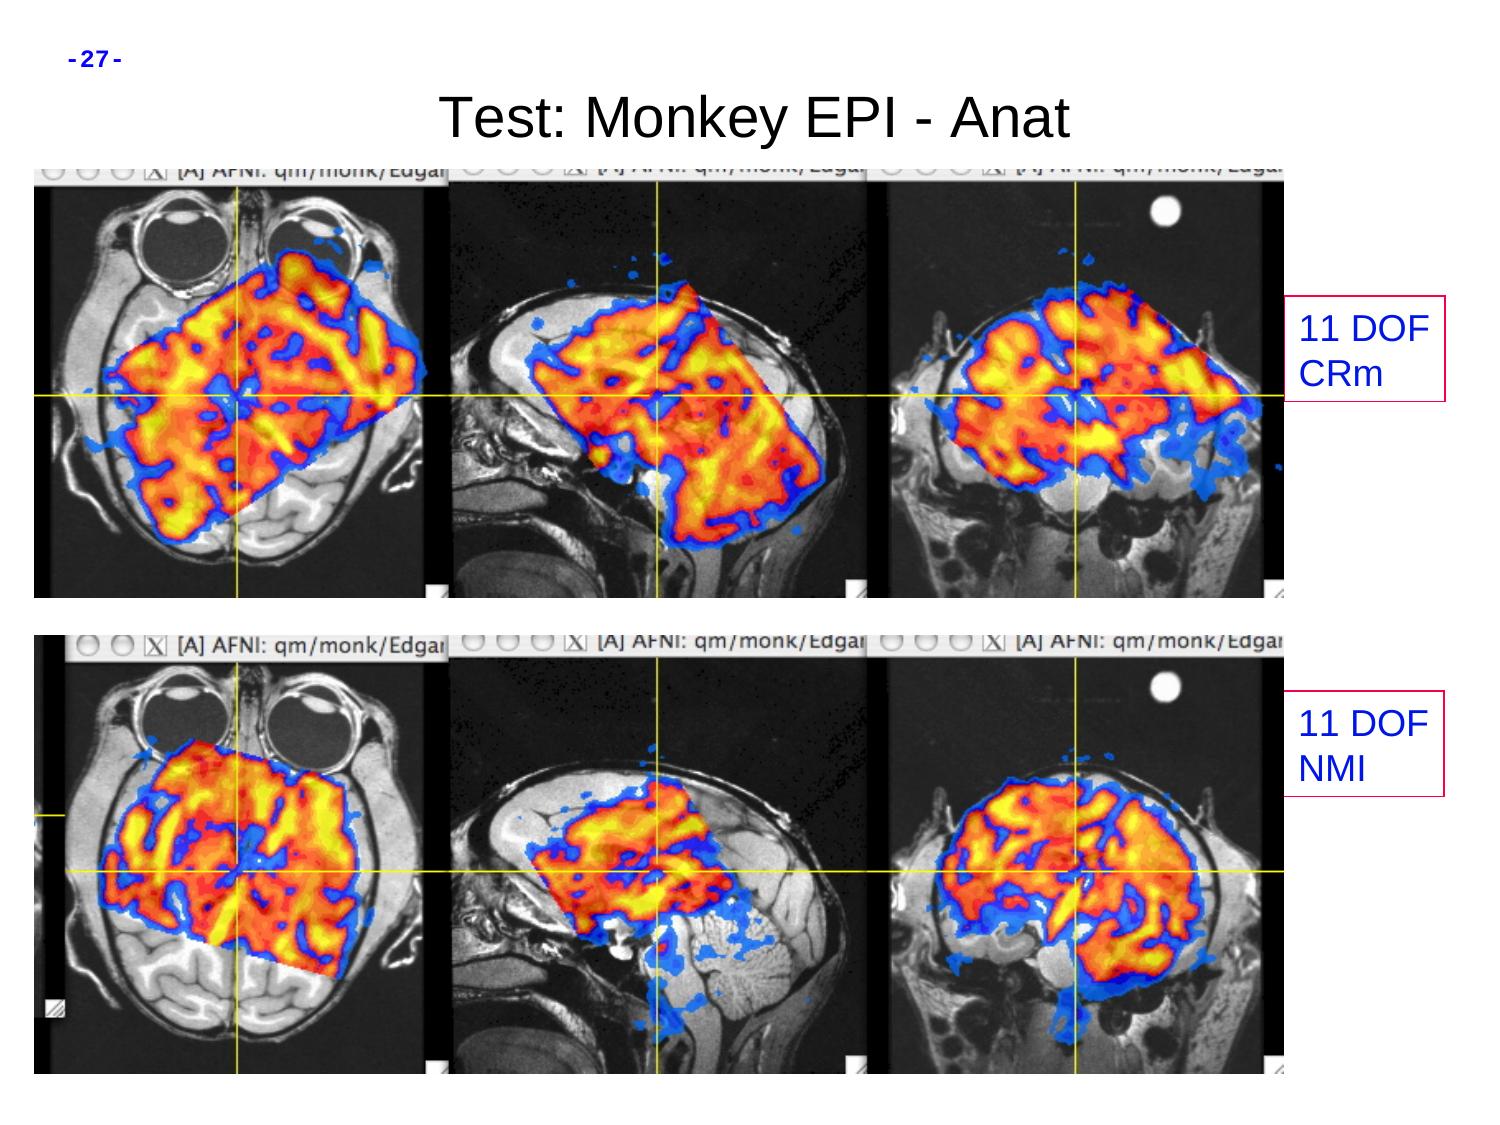

Test: Monkey EPI - Anat
11 DOF
CRm
11 DOF
NMI